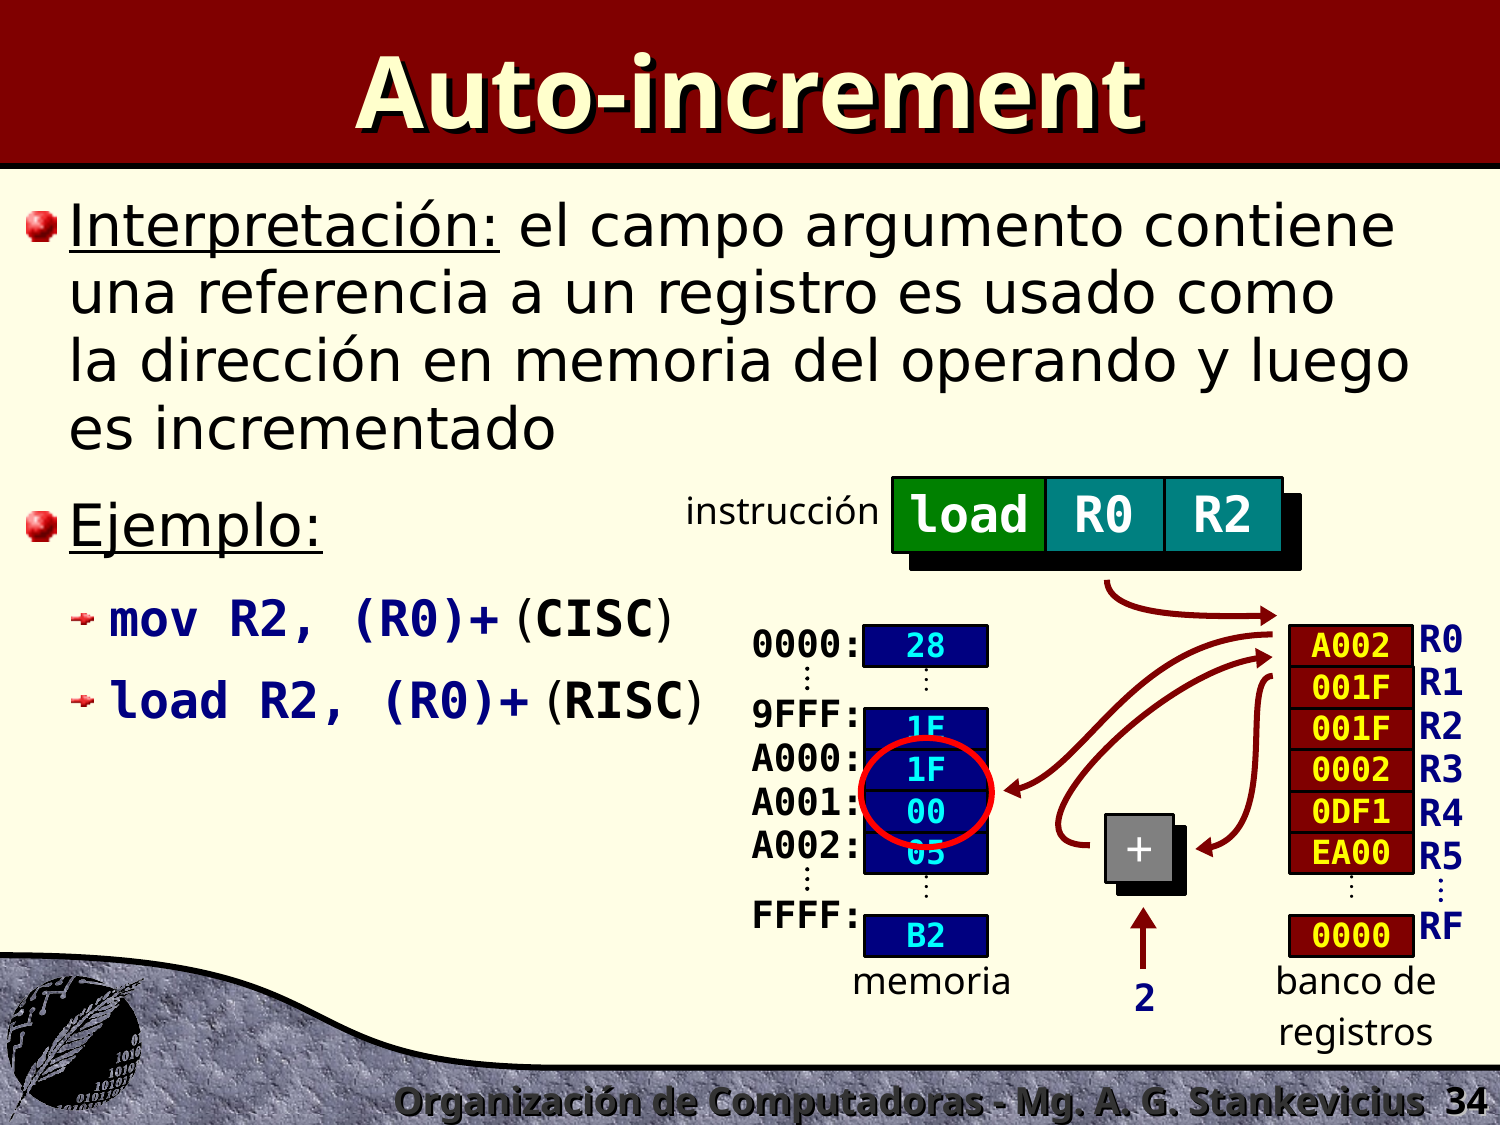

# Auto-increment
Interpretación: el campo argumento contiene una referencia a un registro es usado como
la dirección en memoria del operando y luego es incrementado
Ejemplo:
mov R2, (R0)+ (CISC)
load R2, (R0)+ (RISC)
instrucción
load
R0
R2
R0
R1
R2
R3
R4
R5
⋮
RF
0000:
⋮
9FFF:
A000:
A001:
A002:
⋮
FFFF:
28
A000
A002
⋮
001F
1E
FFF5
001F
1F
0002
00
0DF1
+
05
EA00
⋮
⋮
2
B2
0000
memoria
banco de
registros
34